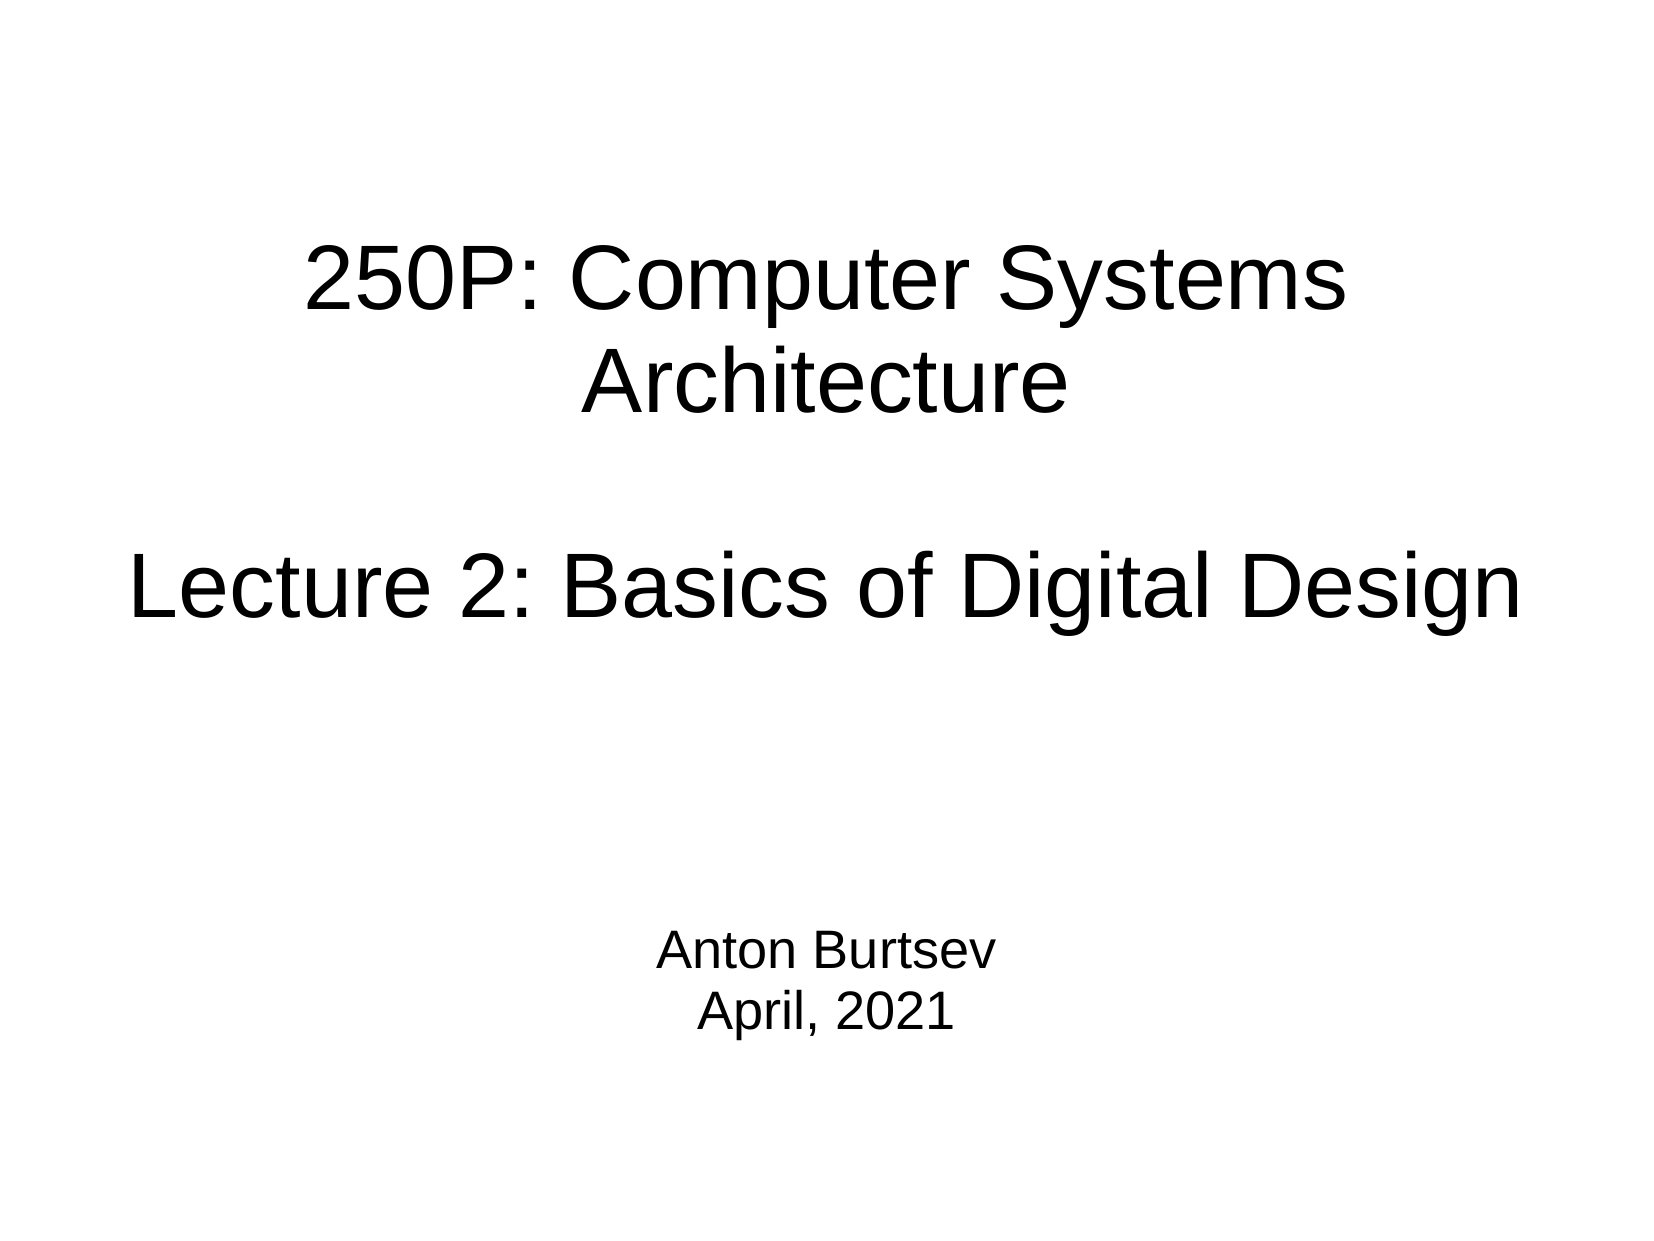

# 250P: Computer Systems Architecture Lecture 2: Basics of Digital Design
Anton Burtsev
April, 2021